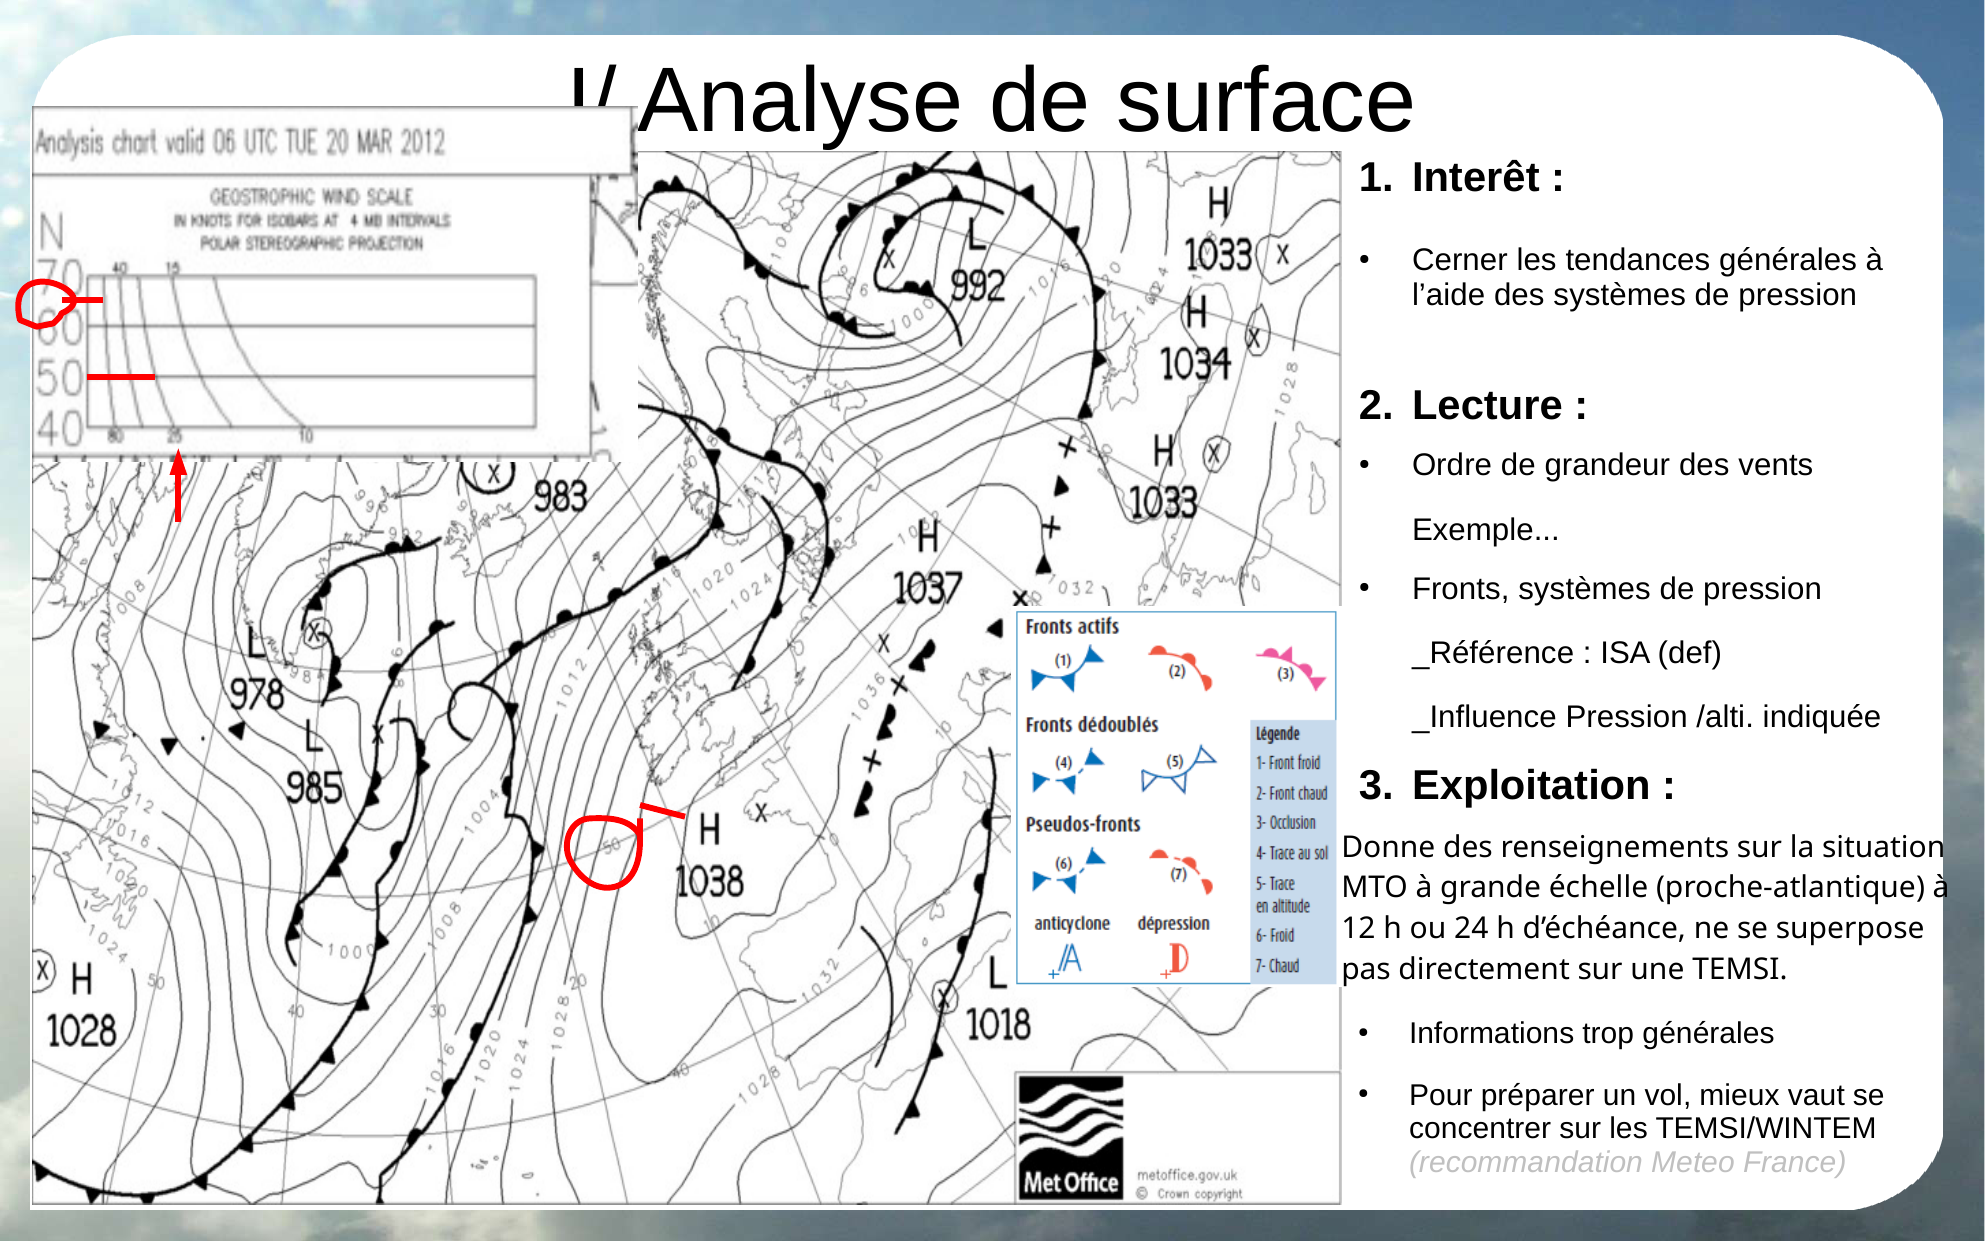

# I/ Analyse de surface
Interêt :
Lecture :
Exploitation :
Cerner les tendances générales à l’aide des systèmes de pression
Ordre de grandeur des vents
Exemple...
Fronts, systèmes de pression
_Référence : ISA (def)
_Influence Pression /alti. indiquée
Donne des renseignements sur la situation MTO à grande échelle (proche-atlantique) à 12 h ou 24 h d’échéance, ne se superpose pas directement sur une TEMSI.
Informations trop générales
Pour préparer un vol, mieux vaut se concentrer sur les TEMSI/WINTEM (recommandation Meteo France)